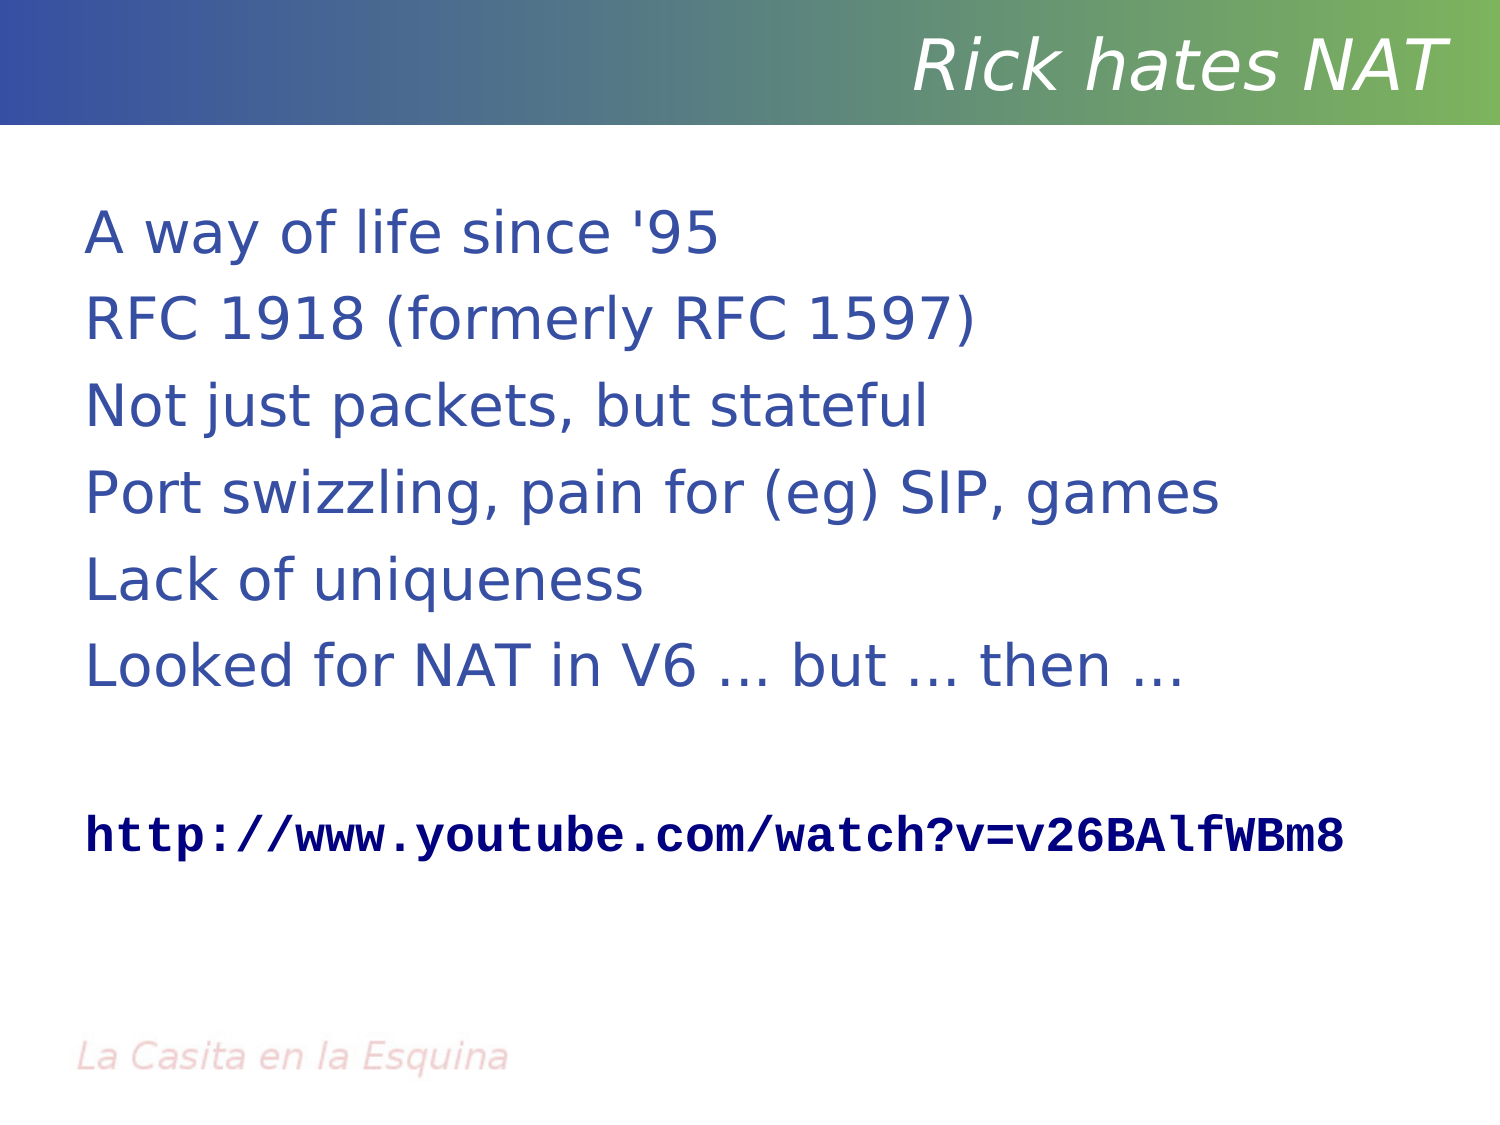

# Rick hates NAT
A way of life since '95
RFC 1918 (formerly RFC 1597)
Not just packets, but stateful
Port swizzling, pain for (eg) SIP, games
Lack of uniqueness
Looked for NAT in V6 ... but ... then ...
http://www.youtube.com/watch?v=v26BAlfWBm8